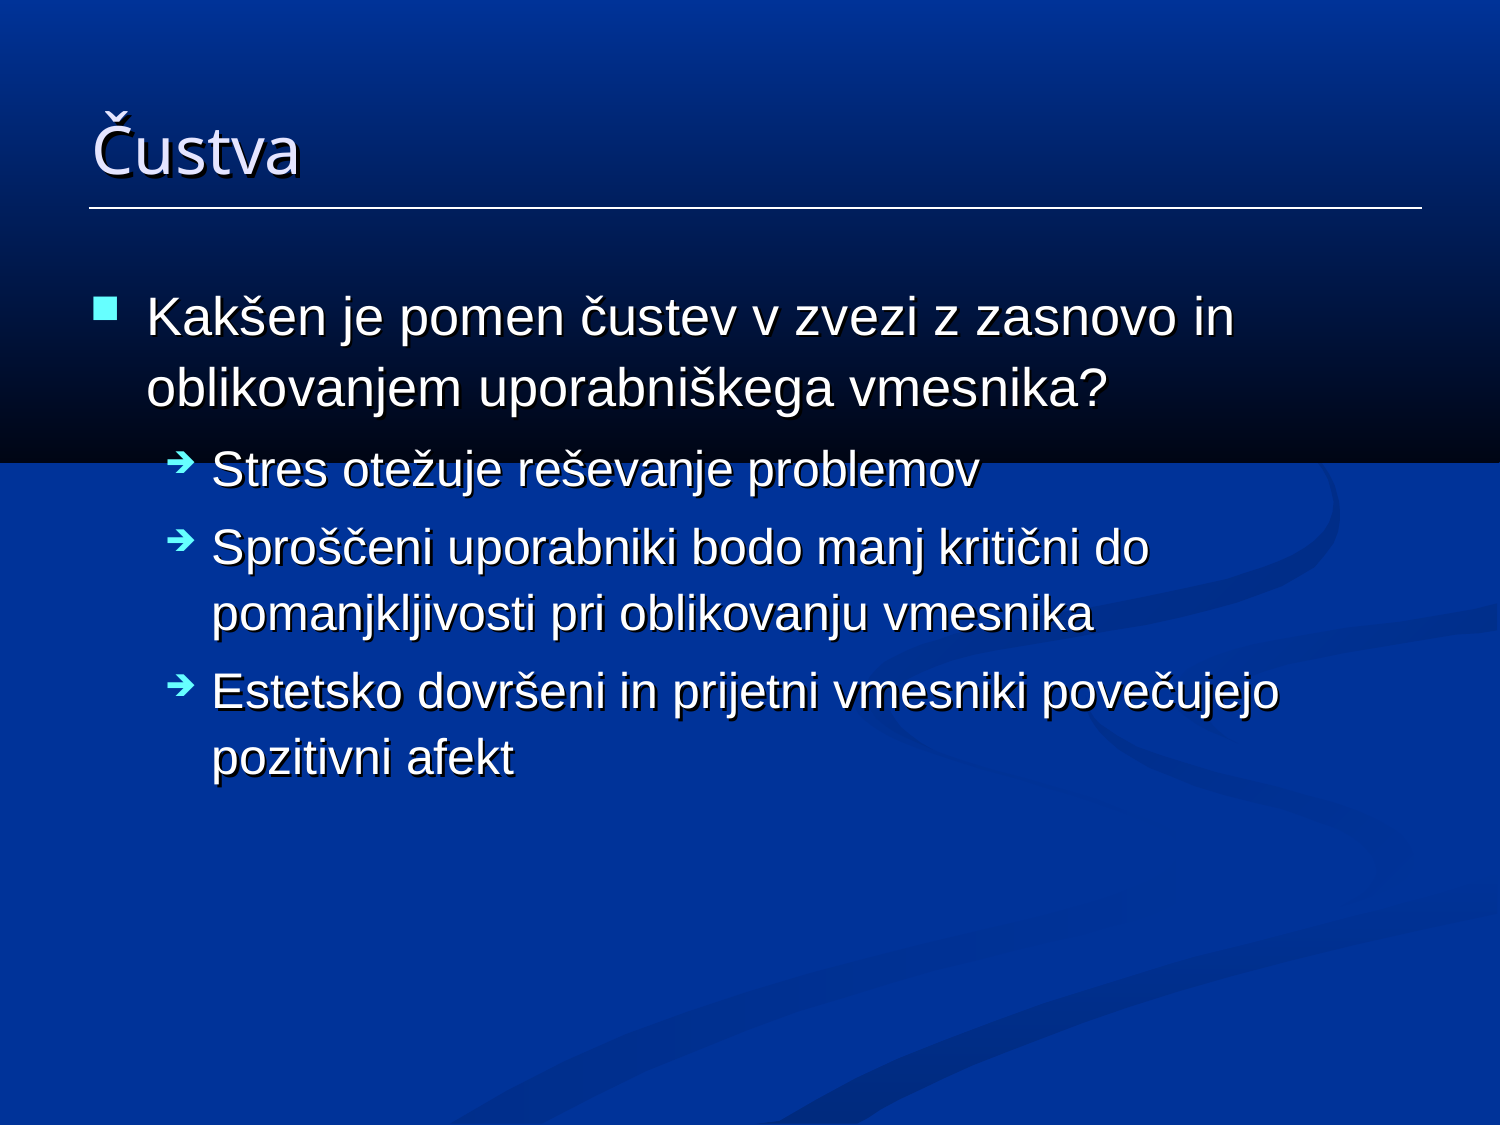

Čustva
# Kakšen je pomen čustev v zvezi z zasnovo in oblikovanjem uporabniškega vmesnika?
Stres otežuje reševanje problemov
Sproščeni uporabniki bodo manj kritični do pomanjkljivosti pri oblikovanju vmesnika
Estetsko dovršeni in prijetni vmesniki povečujejo pozitivni afekt